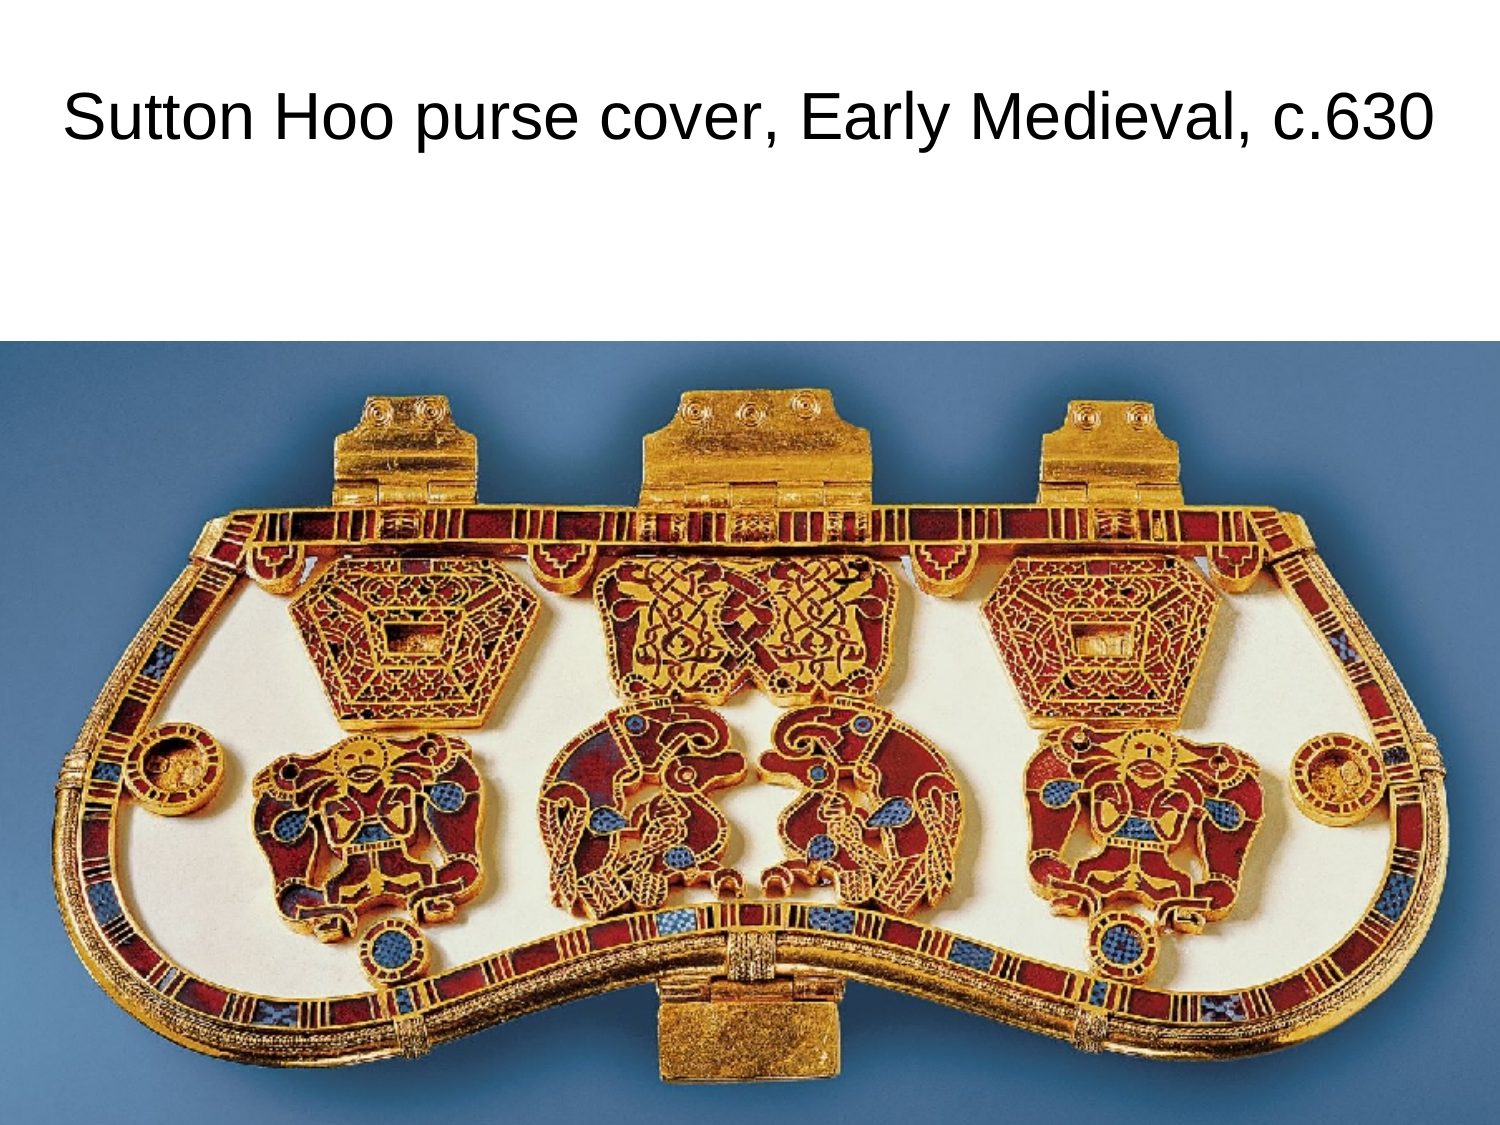

# Sutton Hoo purse cover, Early Medieval, c.630